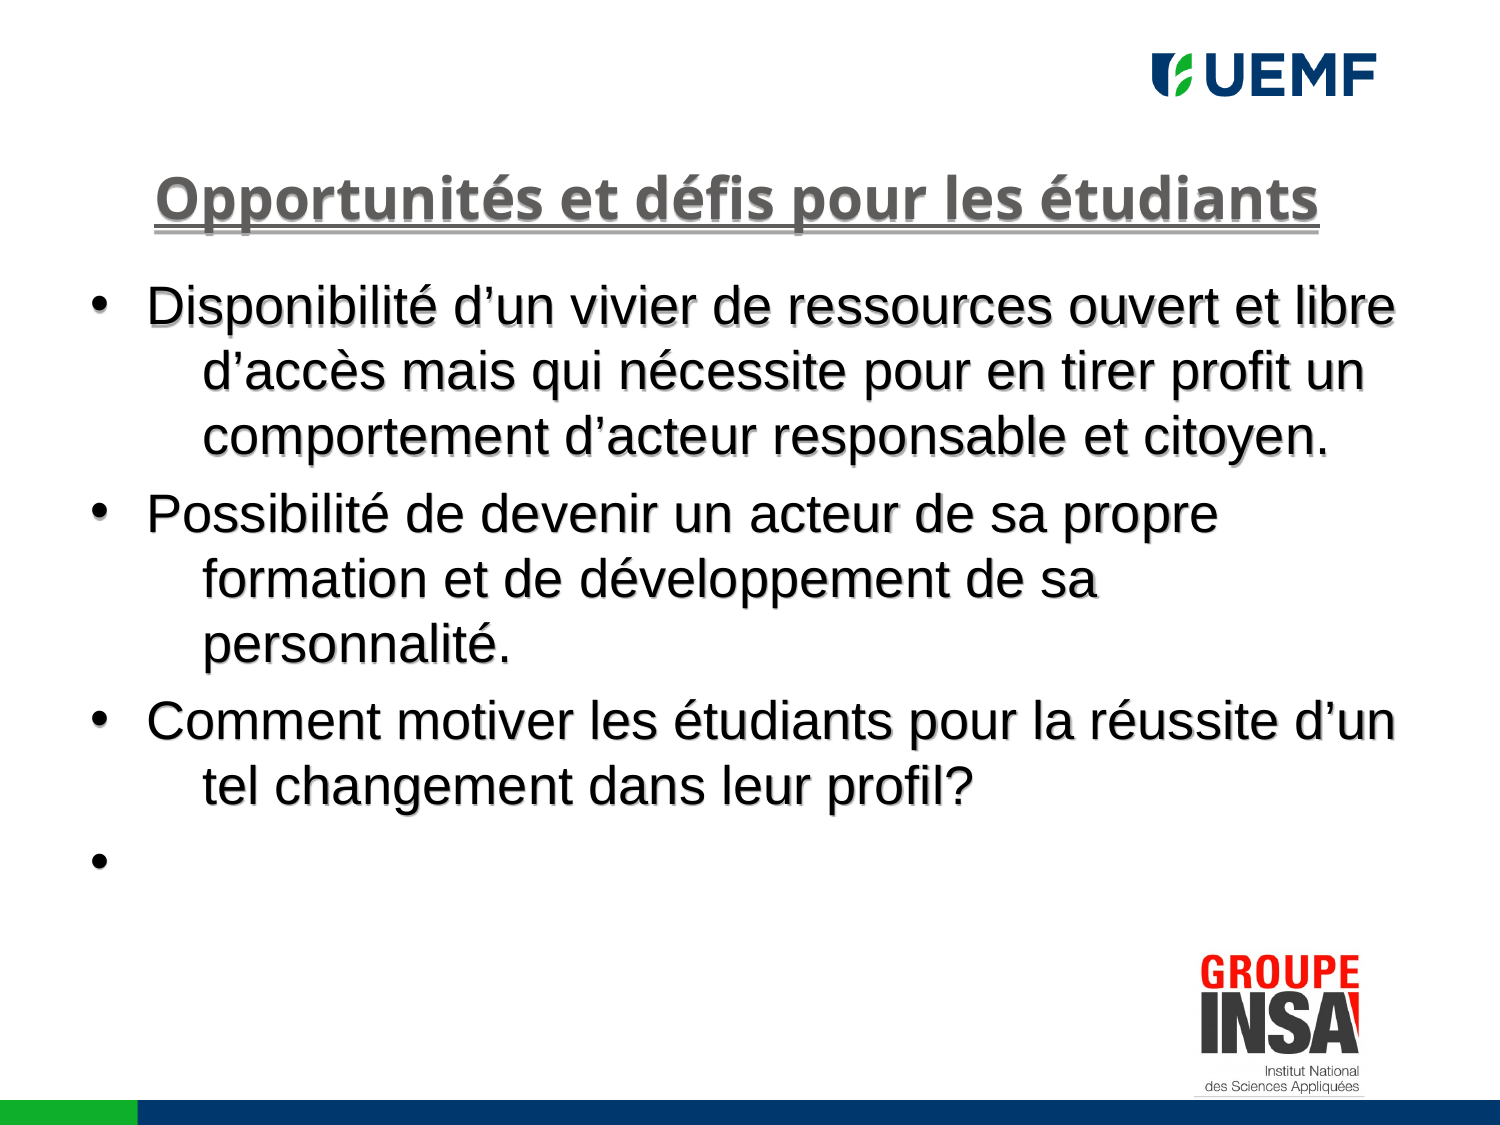

# Opportunités et défis pour les étudiants
Disponibilité d’un vivier de ressources ouvert et libre d’accès mais qui nécessite pour en tirer profit un comportement d’acteur responsable et citoyen.
Possibilité de devenir un acteur de sa propre formation et de développement de sa personnalité.
Comment motiver les étudiants pour la réussite d’un tel changement dans leur profil?